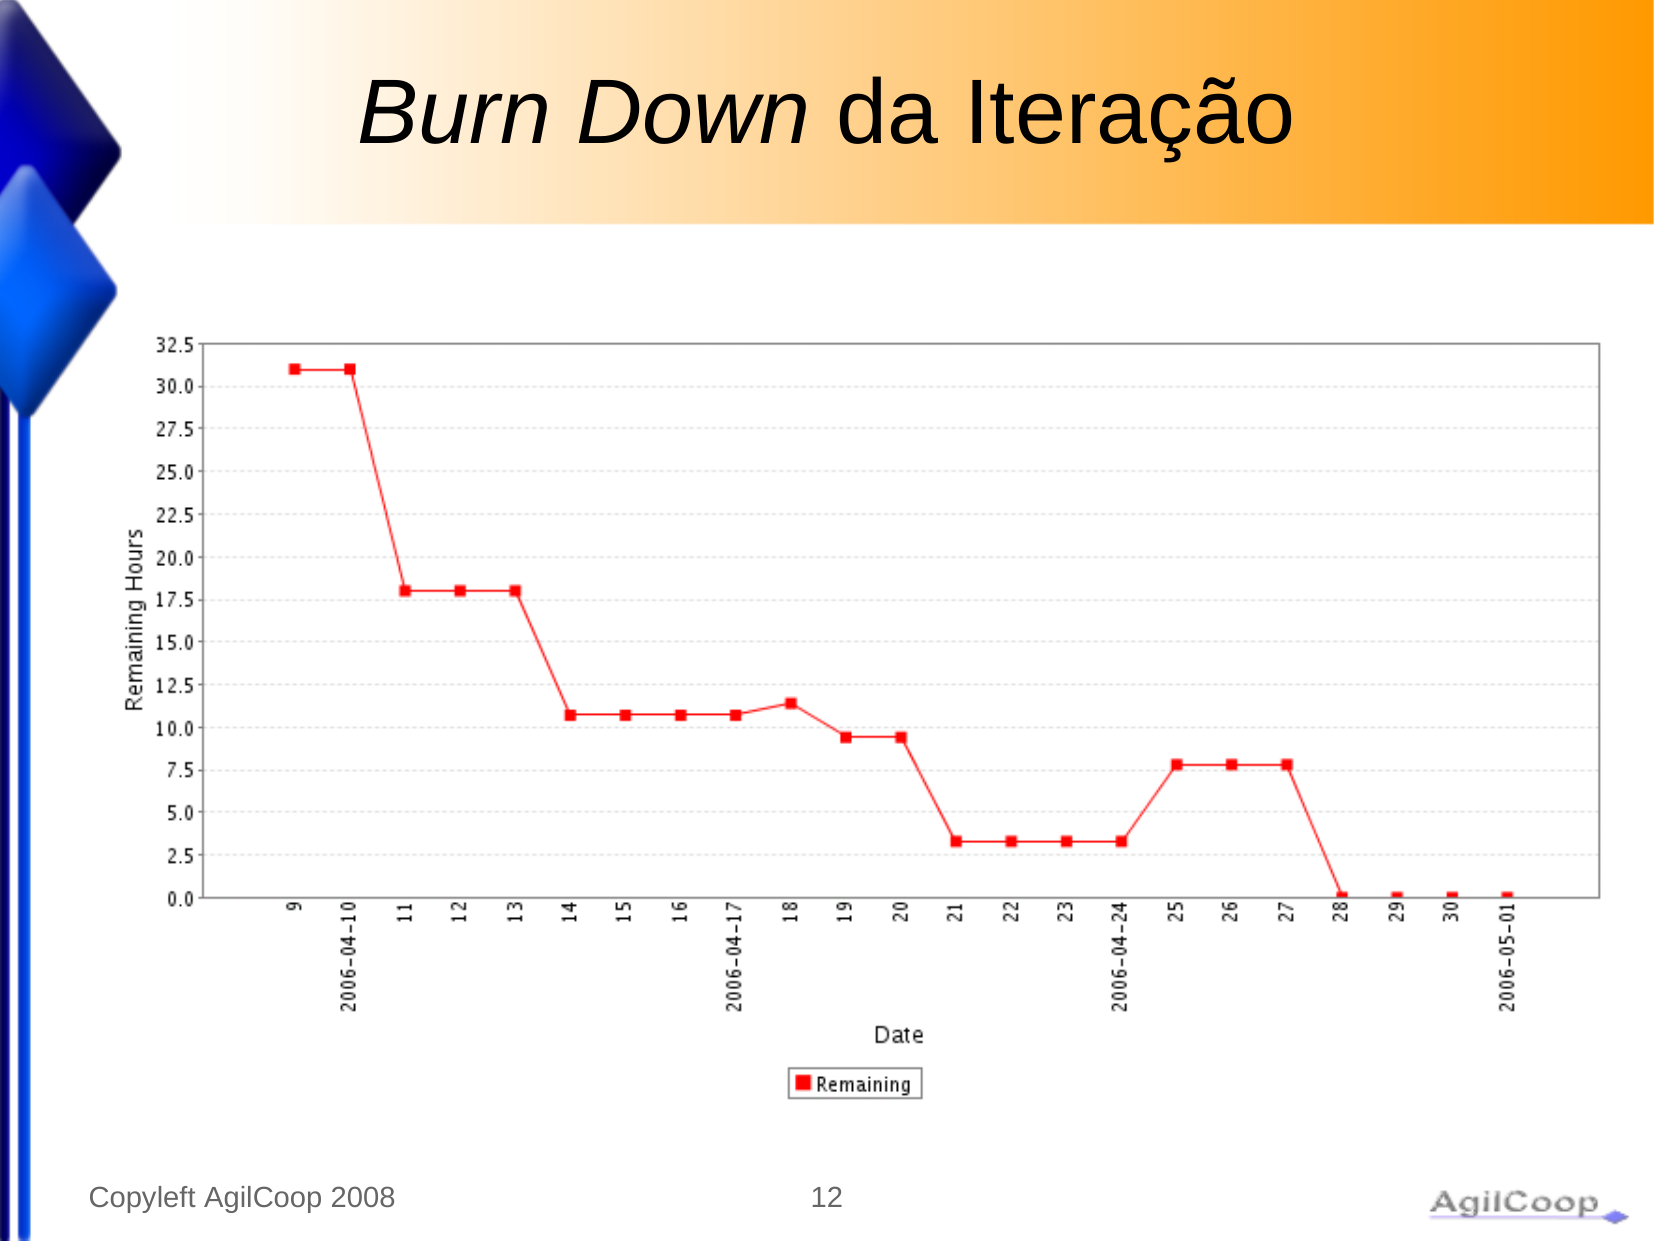

# Burn Down da Iteração
Copyleft AgilCoop 2008
12